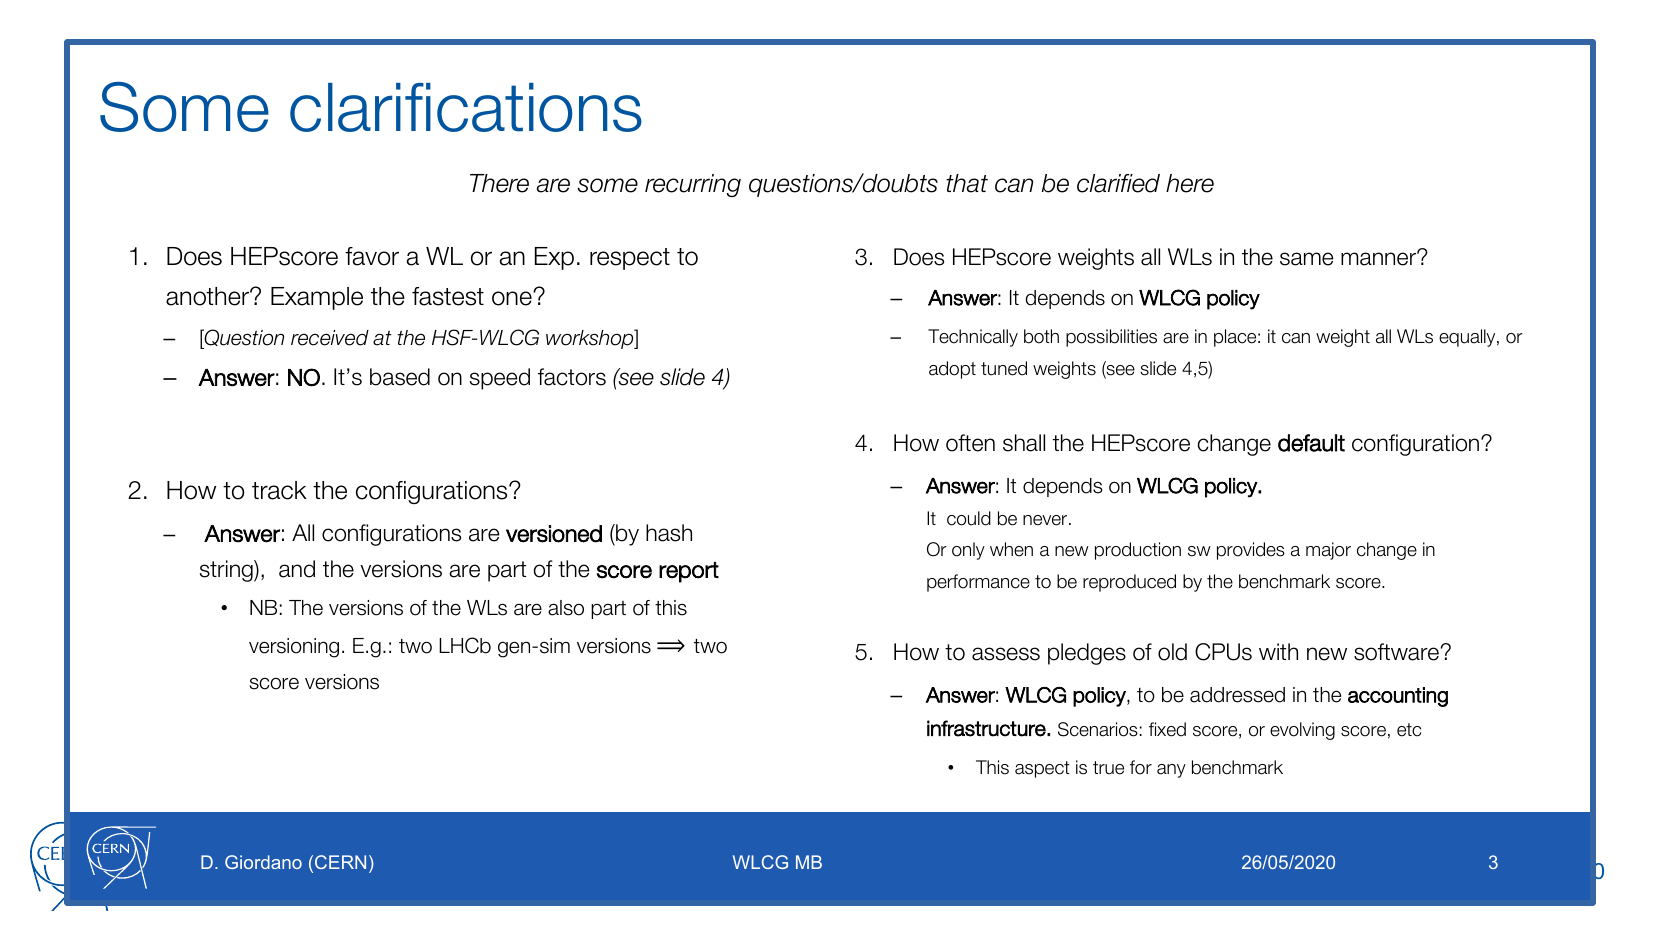

#
Helge Meinhard (at) CERN.ch – HEP-SCORE deployment task force
10
04-Nov-2020